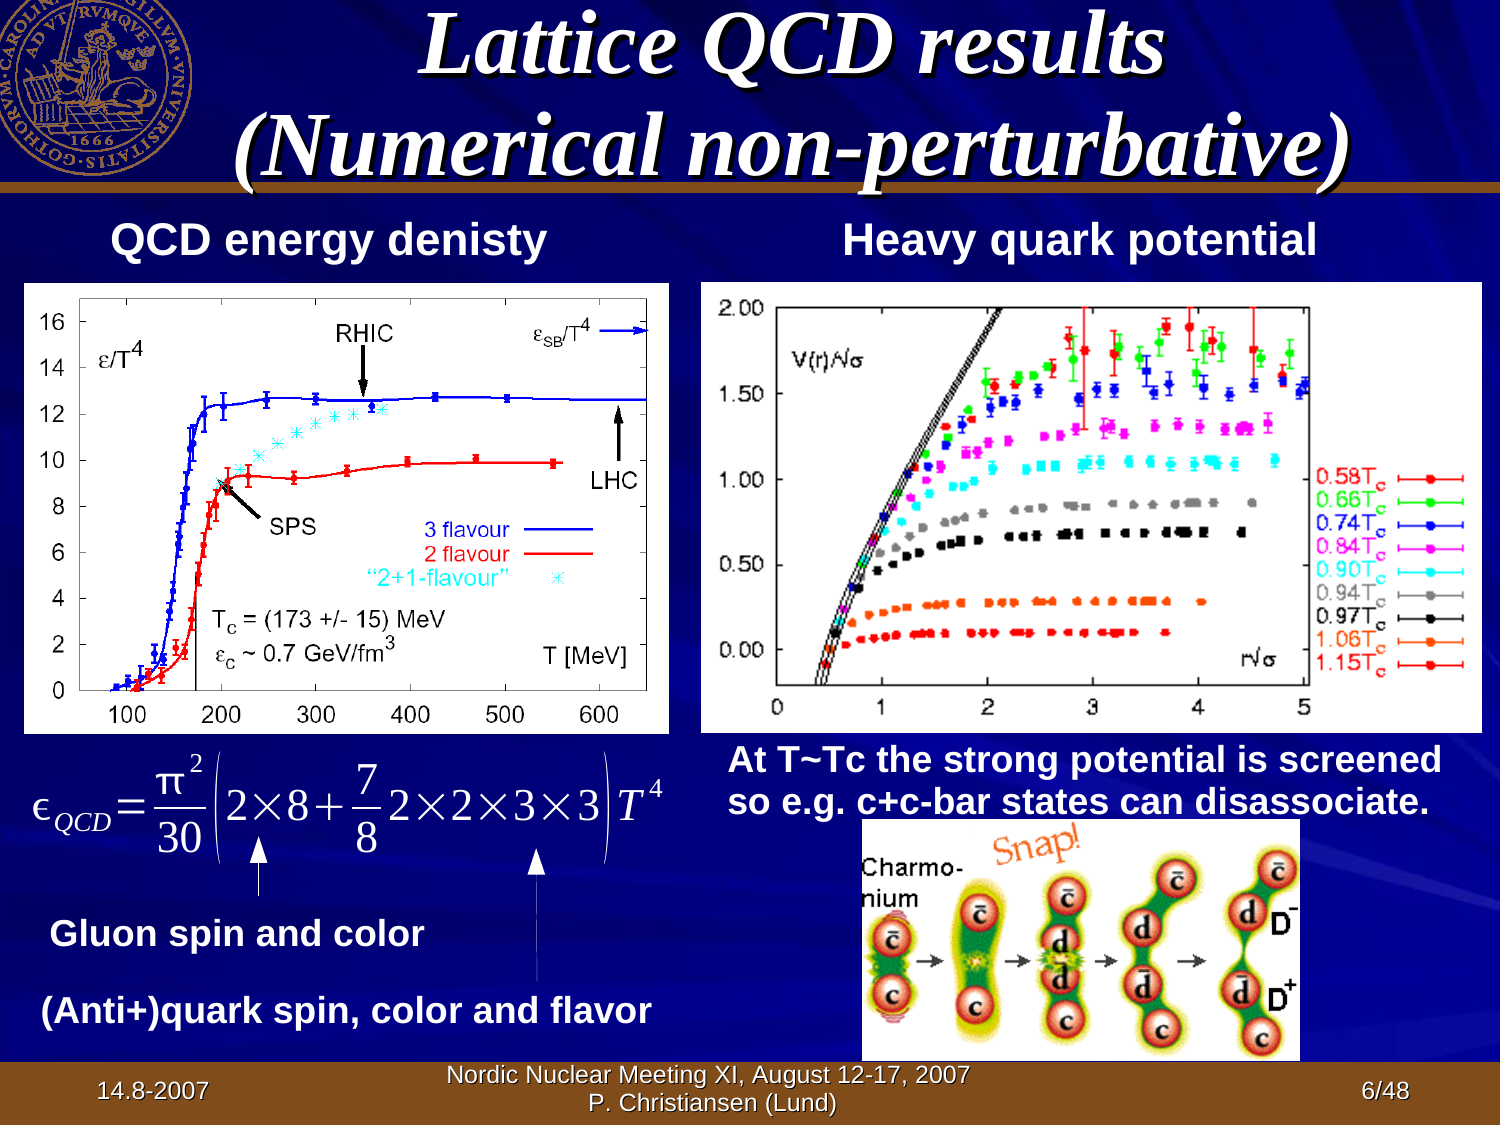

# Lattice QCD results (Numerical non-perturbative)
Heavy quark potential
QCD energy denisty
hadrons quark/gluon
(F. Karsch, hep-lat/0106019)
At T~Tc the strong potential is screened so e.g. c+c-bar states can disassociate.
Gluon spin and color
(Anti+)quark spin, color and flavor
6